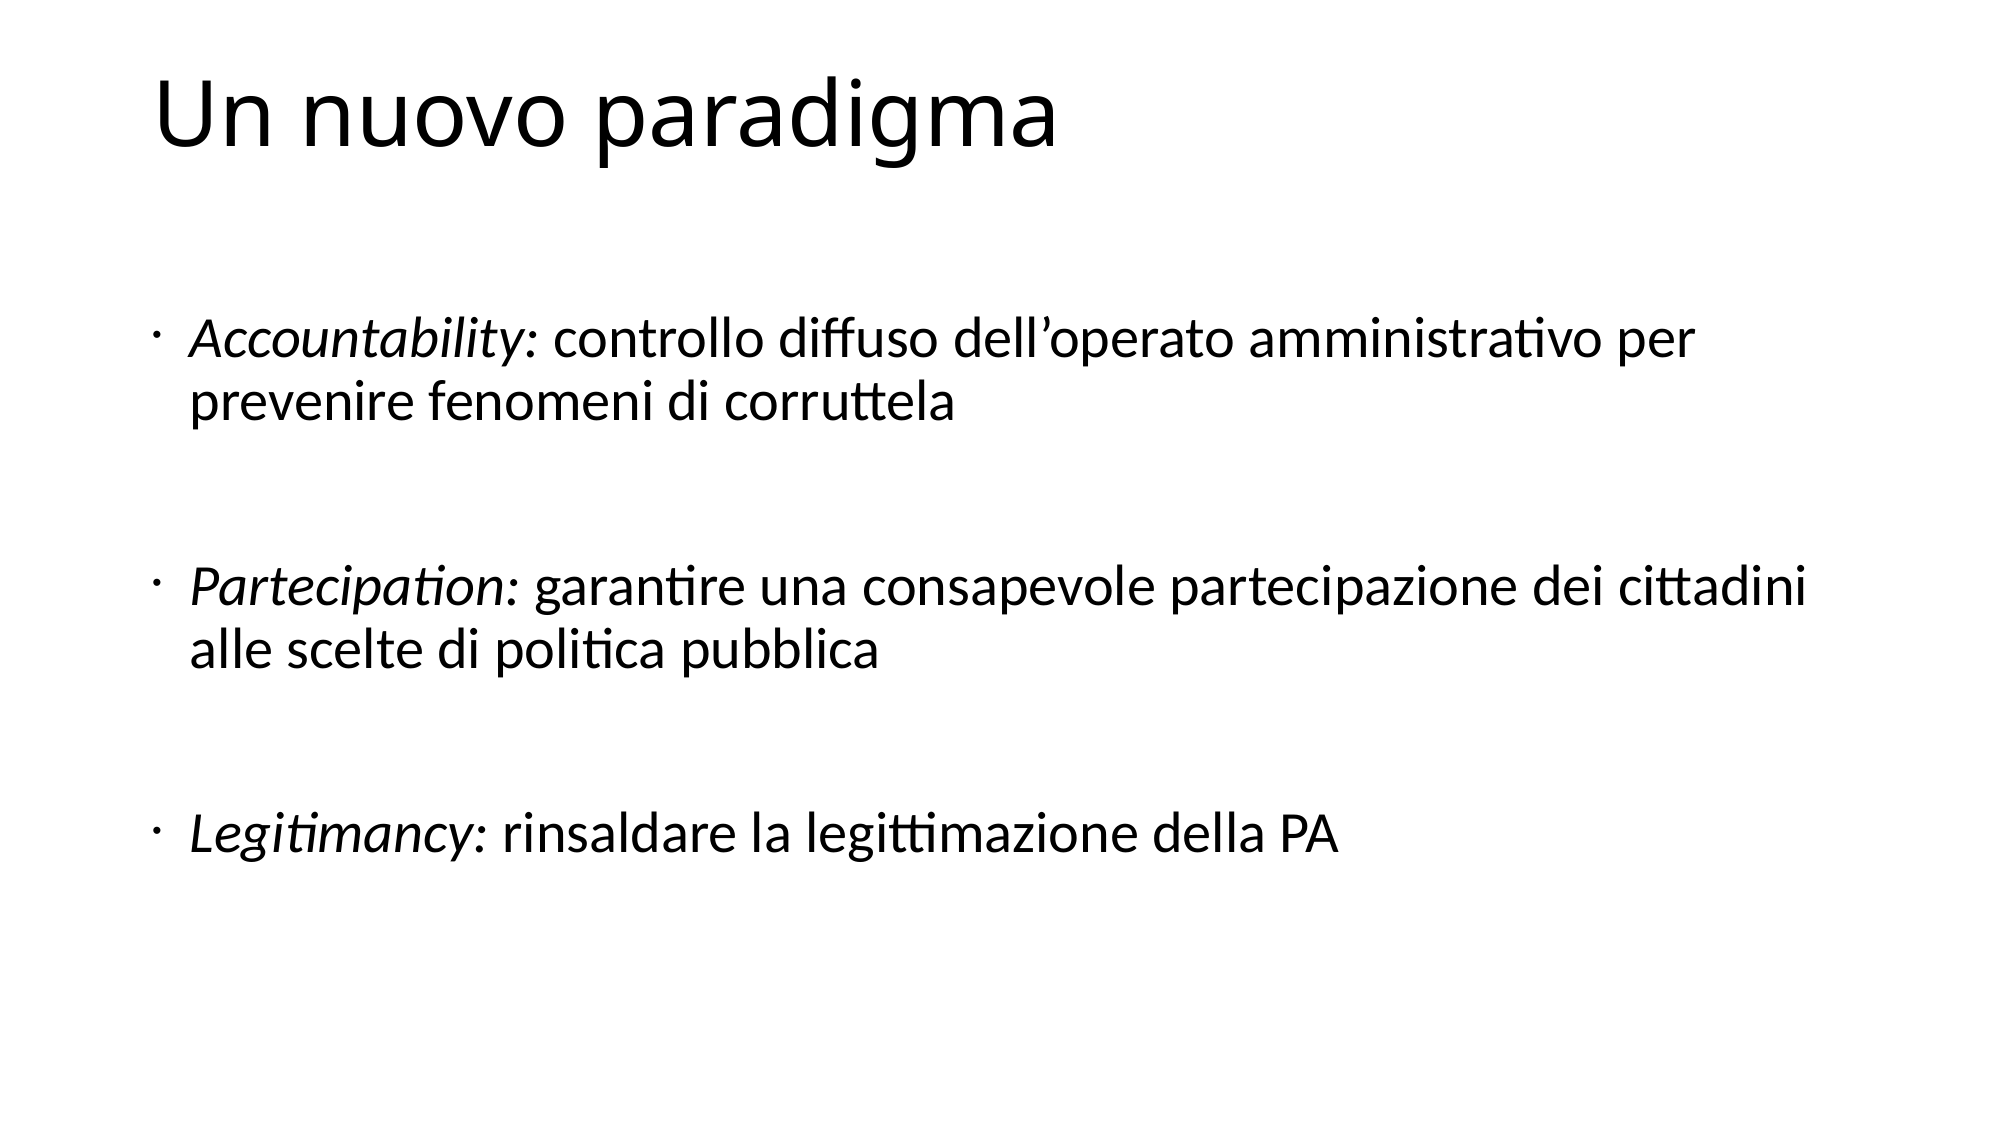

# Un nuovo paradigma
Accountability: controllo diffuso dell’operato amministrativo per prevenire fenomeni di corruttela
Partecipation: garantire una consapevole partecipazione dei cittadini alle scelte di politica pubblica
Legitimancy: rinsaldare la legittimazione della PA